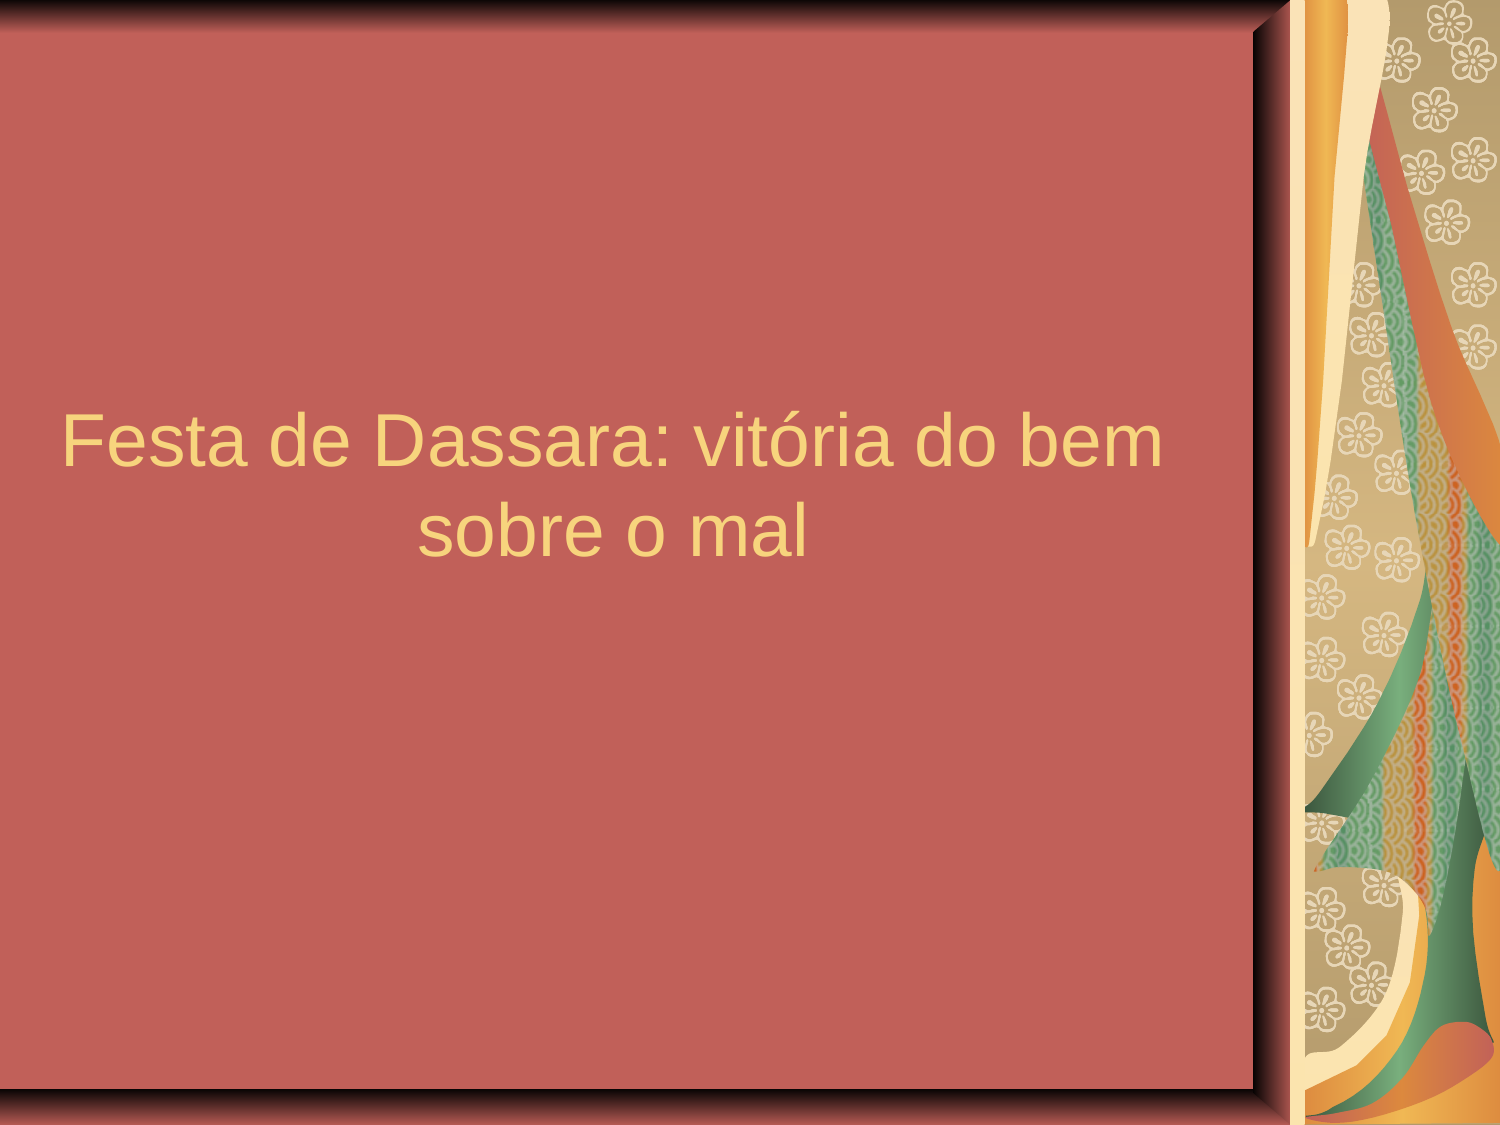

# Festa de Dassara: vitória do bem sobre o mal